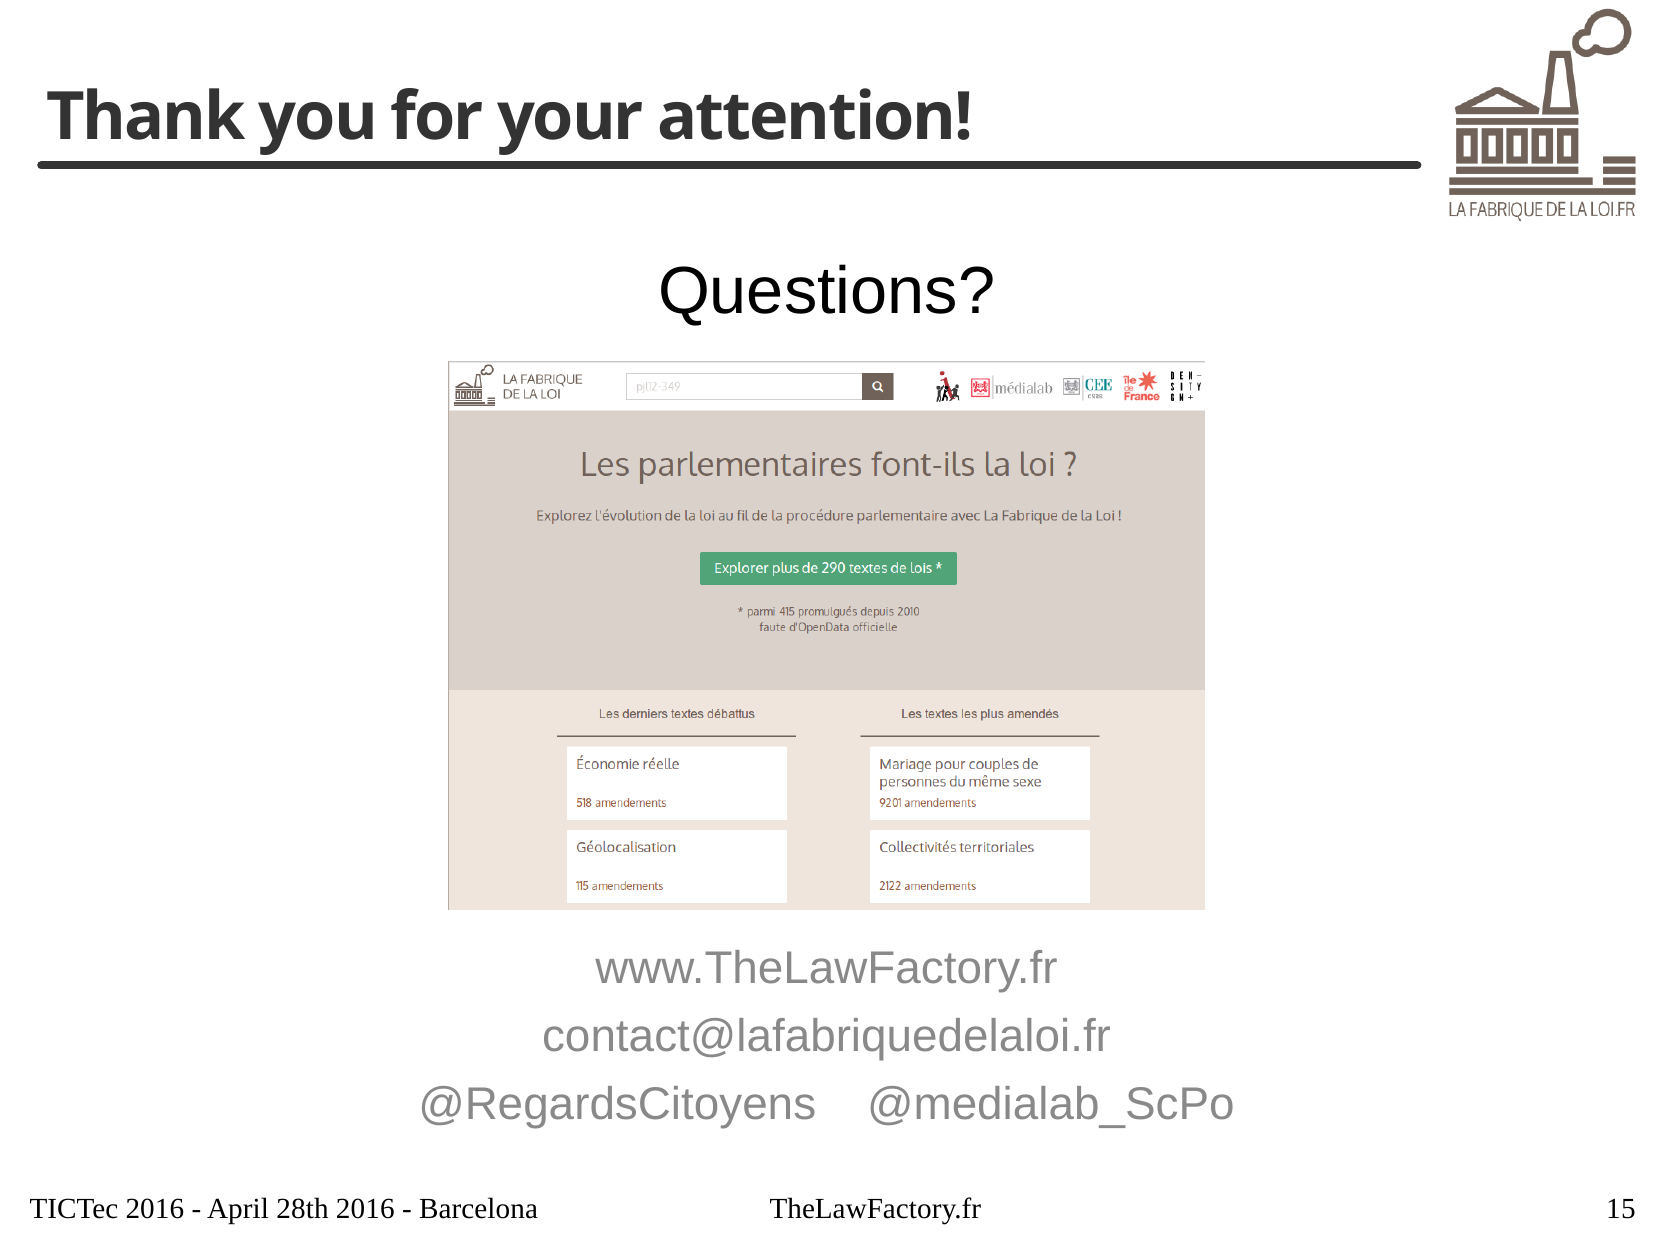

# Thank you for your attention!
Questions?
www.TheLawFactory.fr
contact@lafabriquedelaloi.fr
@RegardsCitoyens @medialab_ScPo
TICTec 2016 - April 28th 2016 - Barcelona
TheLawFactory.fr
15